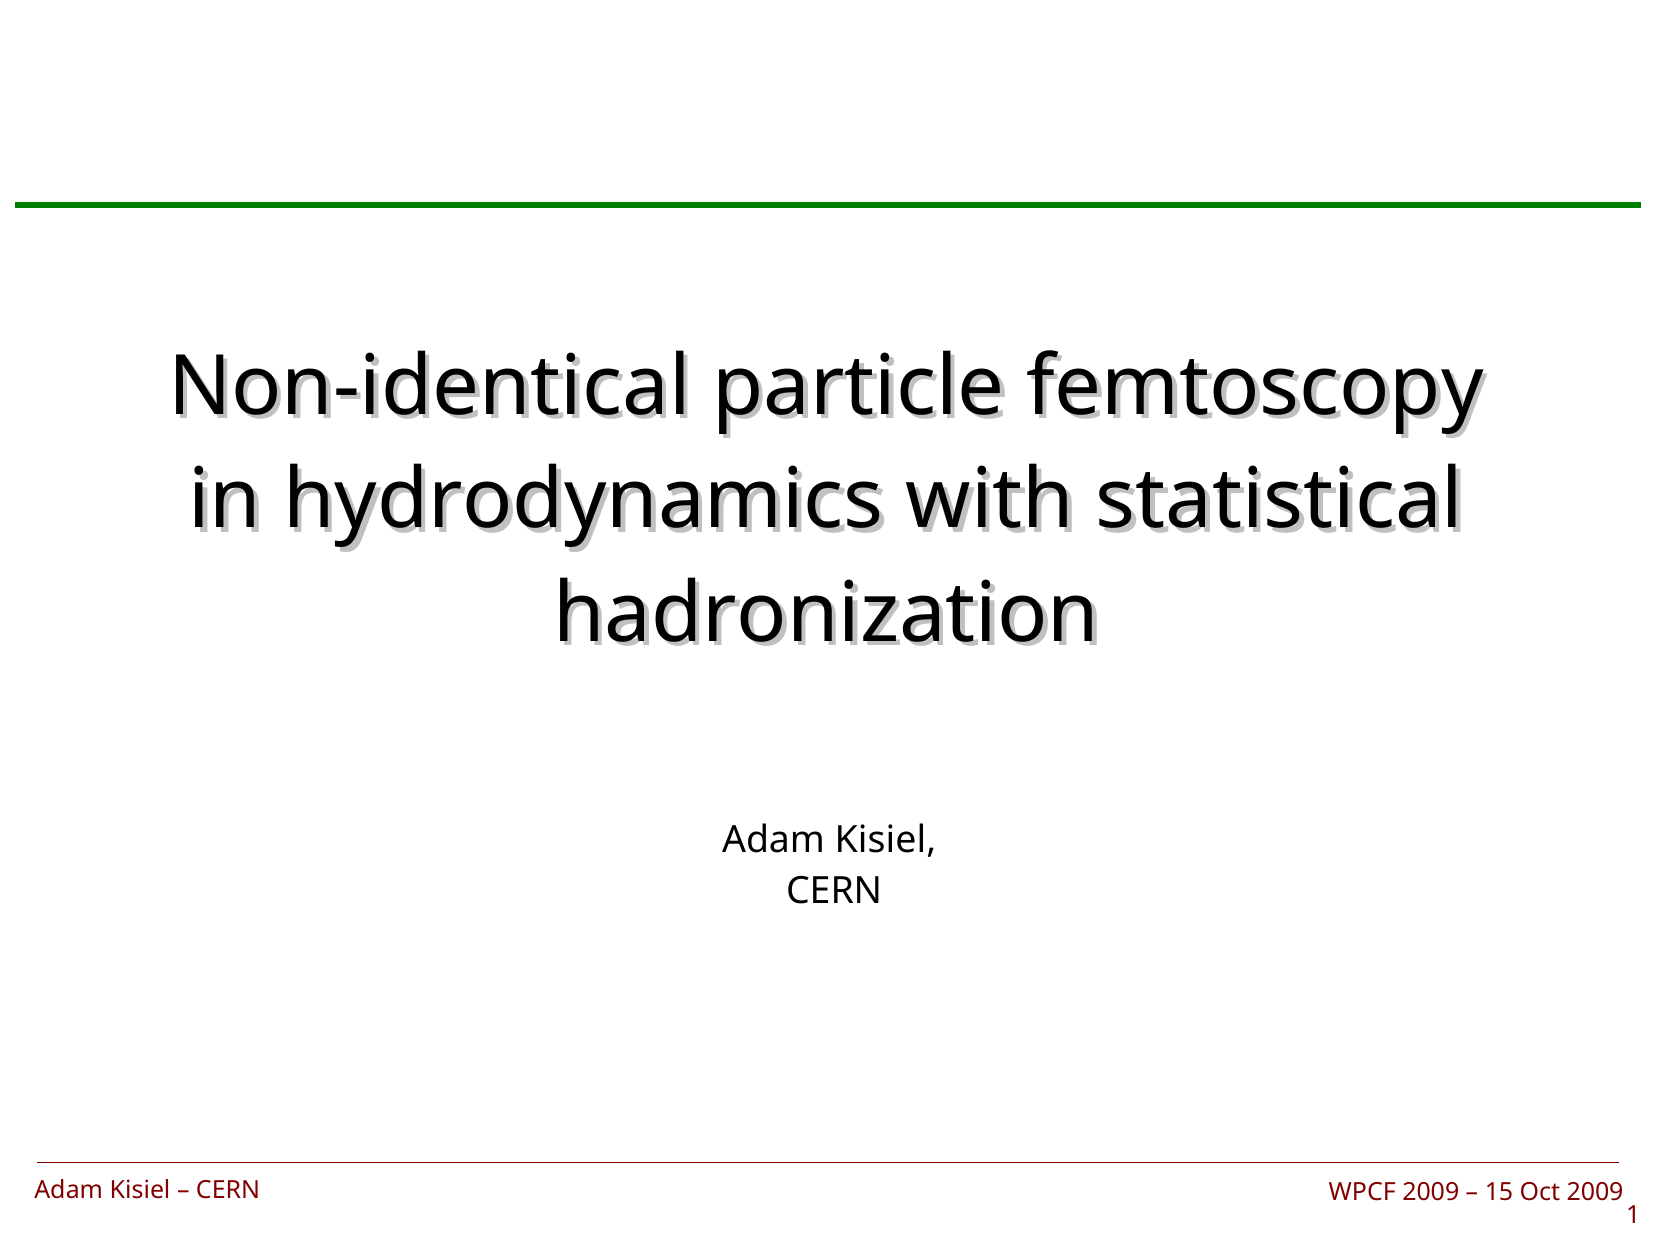

# Non-identical particle femtoscopy in hydrodynamics with statistical hadronization
Adam Kisiel,
CERN